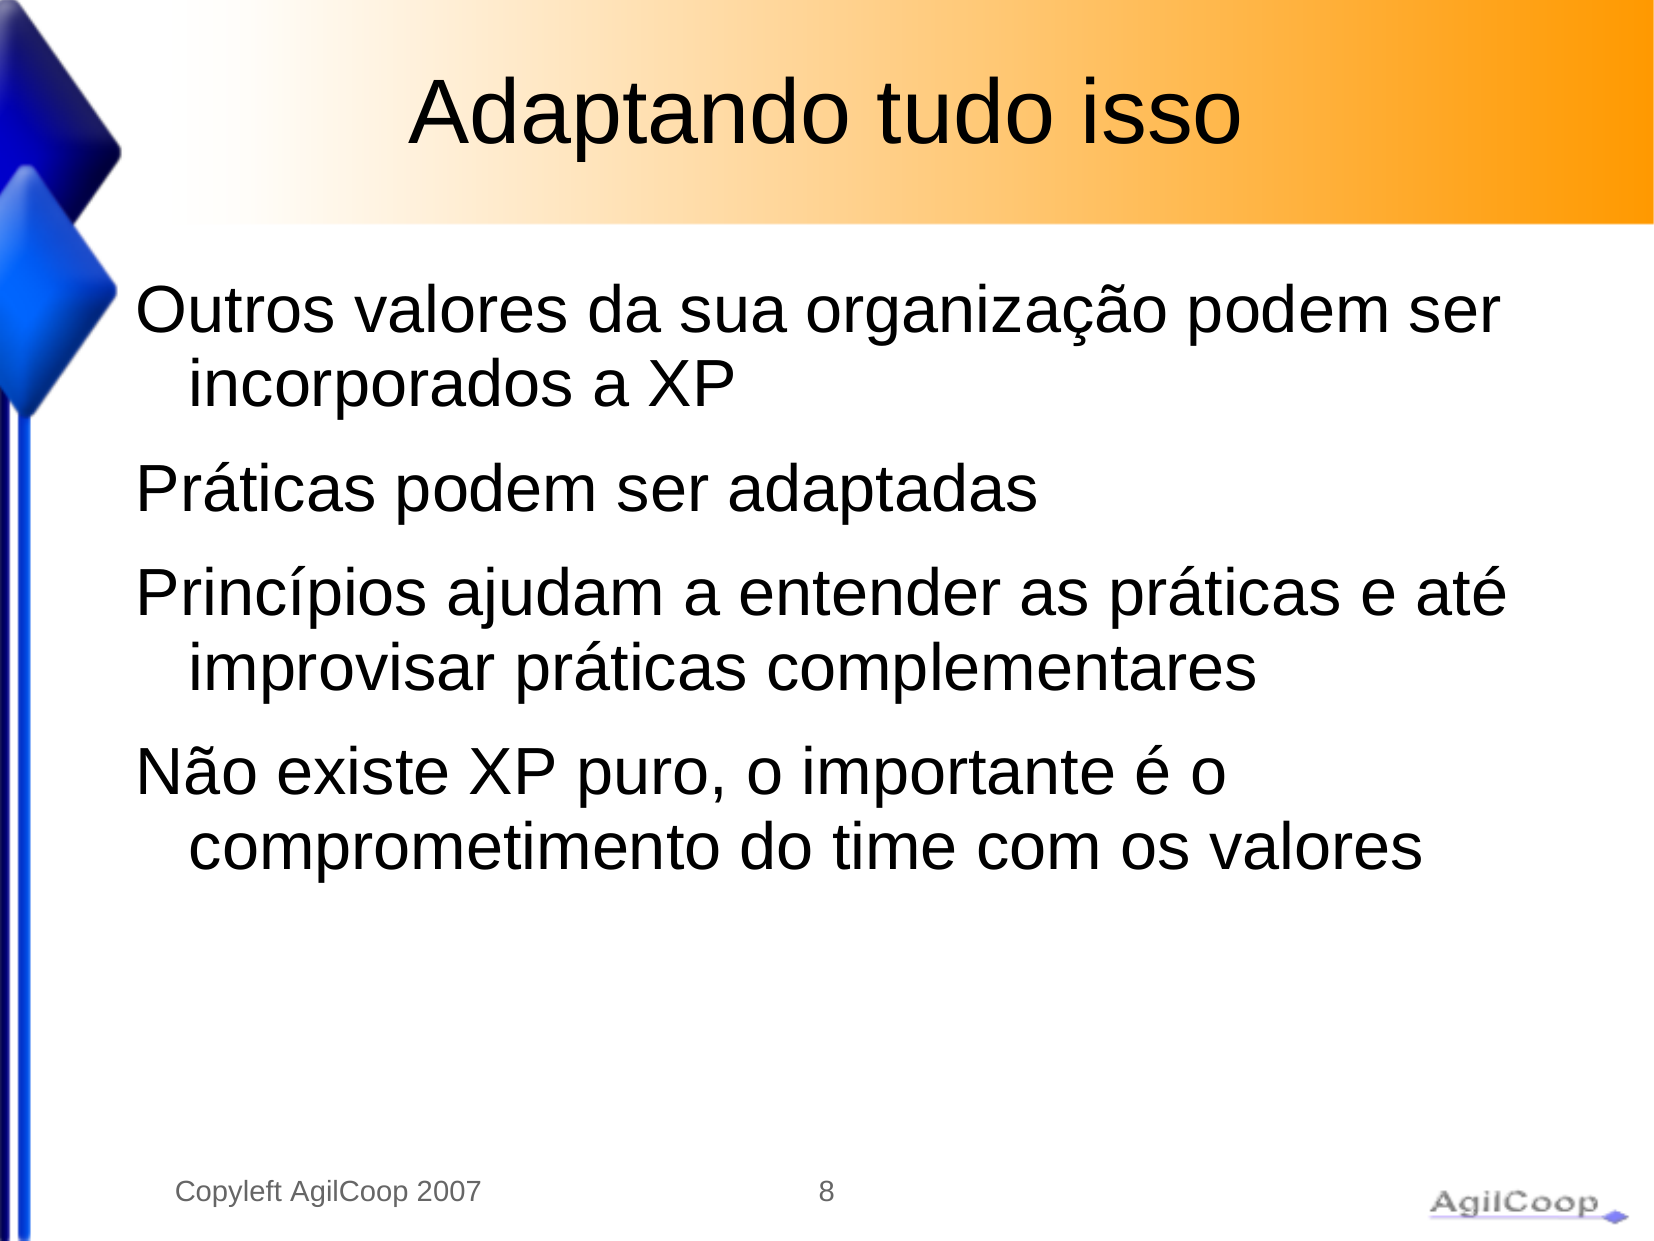

# Adaptando tudo isso
Outros valores da sua organização podem ser incorporados a XP
Práticas podem ser adaptadas
Princípios ajudam a entender as práticas e até improvisar práticas complementares
Não existe XP puro, o importante é o comprometimento do time com os valores
Copyleft AgilCoop 2007
8